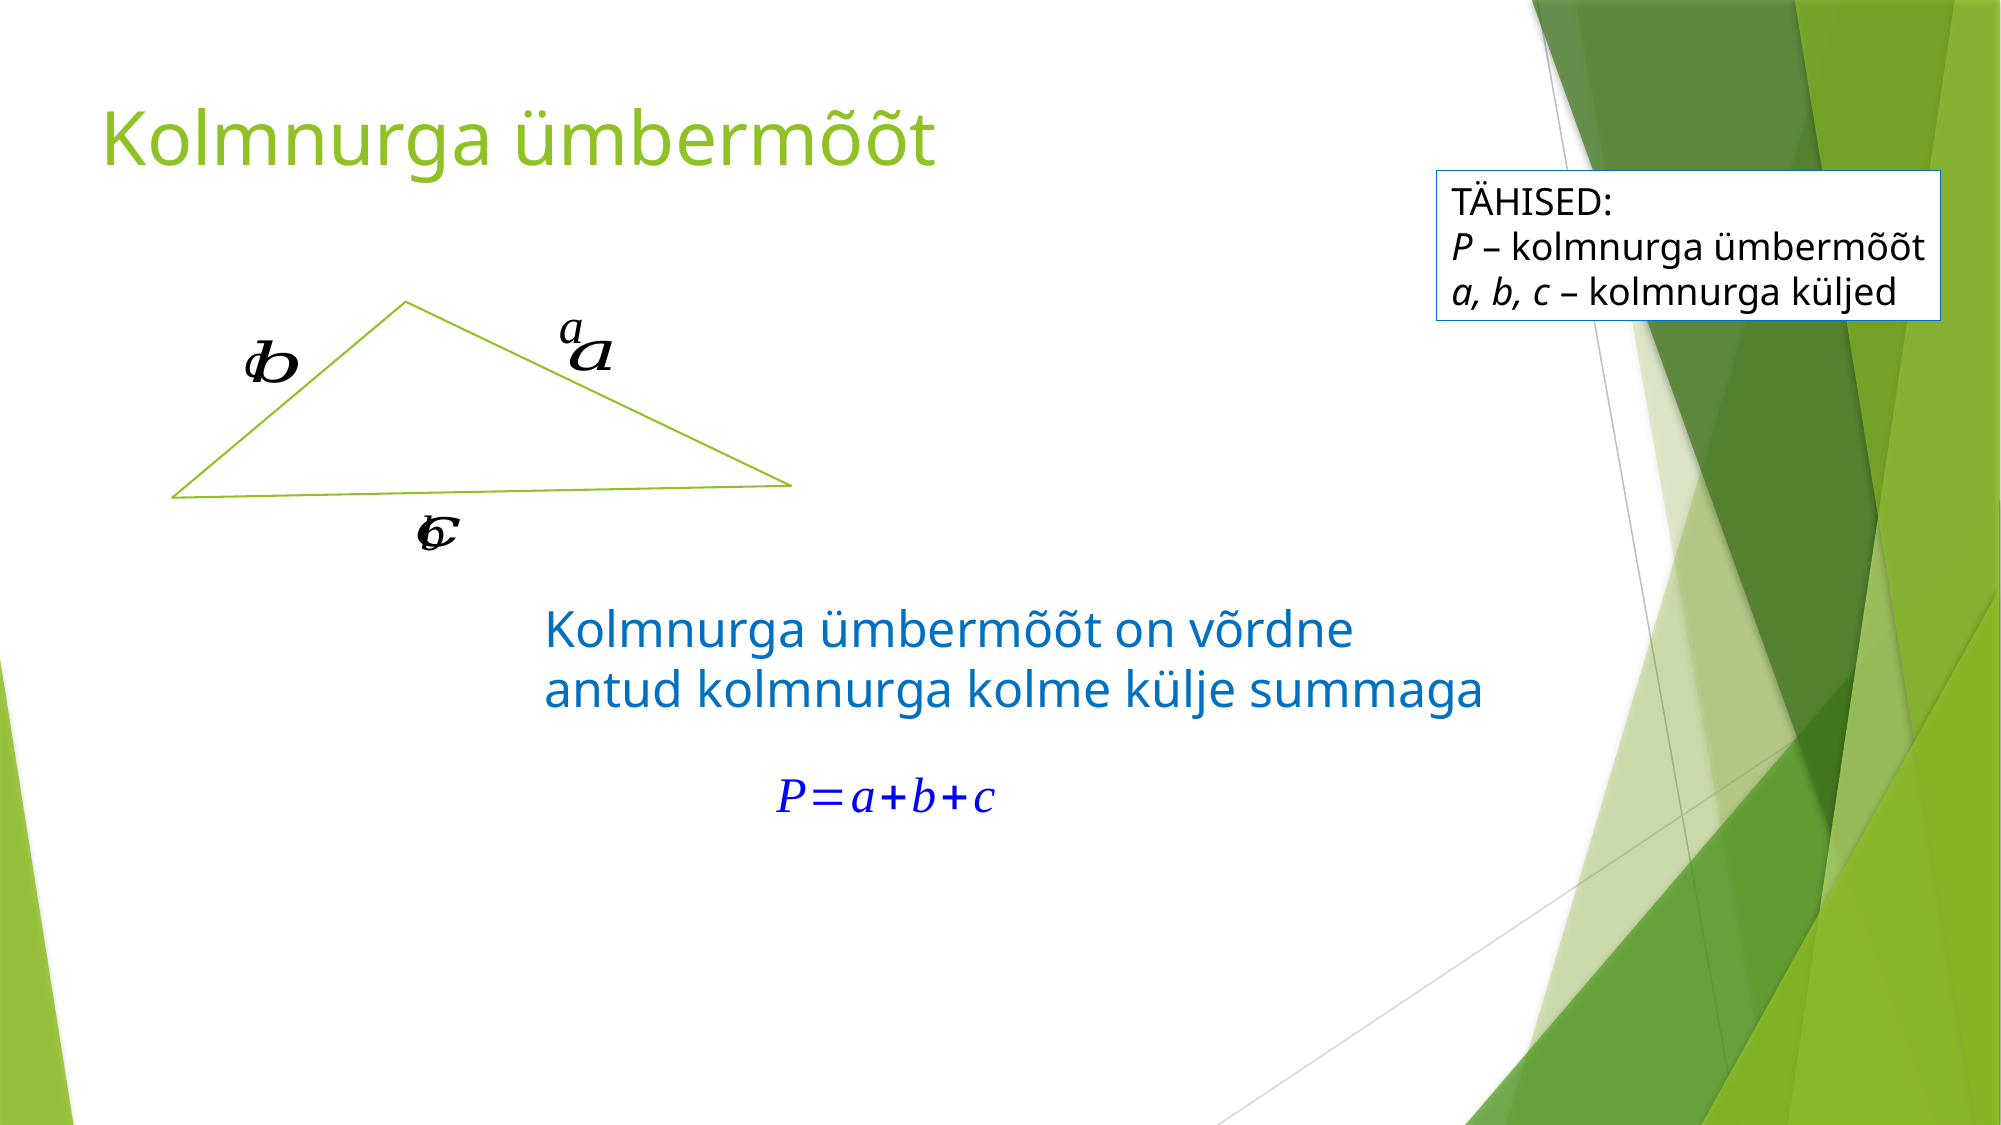

# Kolmnurga ümbermõõt
TÄHISED:
P – kolmnurga ümbermõõt
a, b, c – kolmnurga küljed
Kolmnurga ümbermõõt on võrdne
antud kolmnurga kolme külje summaga